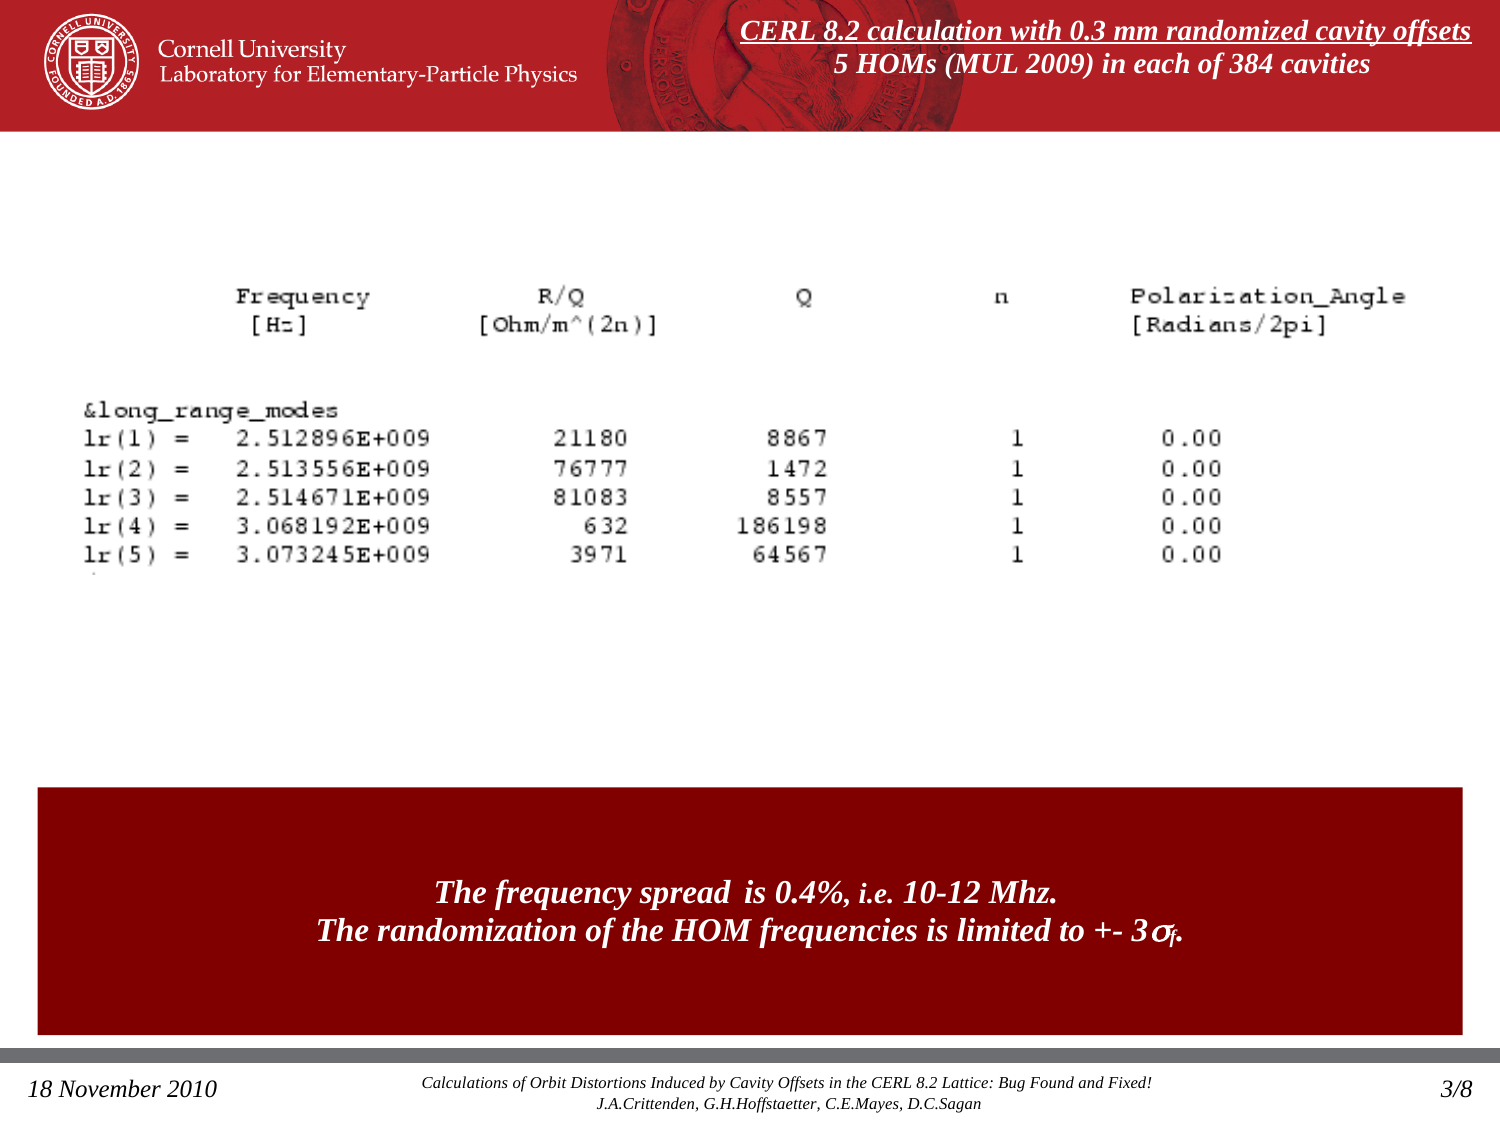

CERL 8.2 calculation with 0.3 mm randomized cavity offsets
5 HOMs (MUL 2009) in each of 384 cavities
The frequency spread is 0.4%, i.e. 10-12 Mhz.
The randomization of the HOM frequencies is limited to +- 3sf.